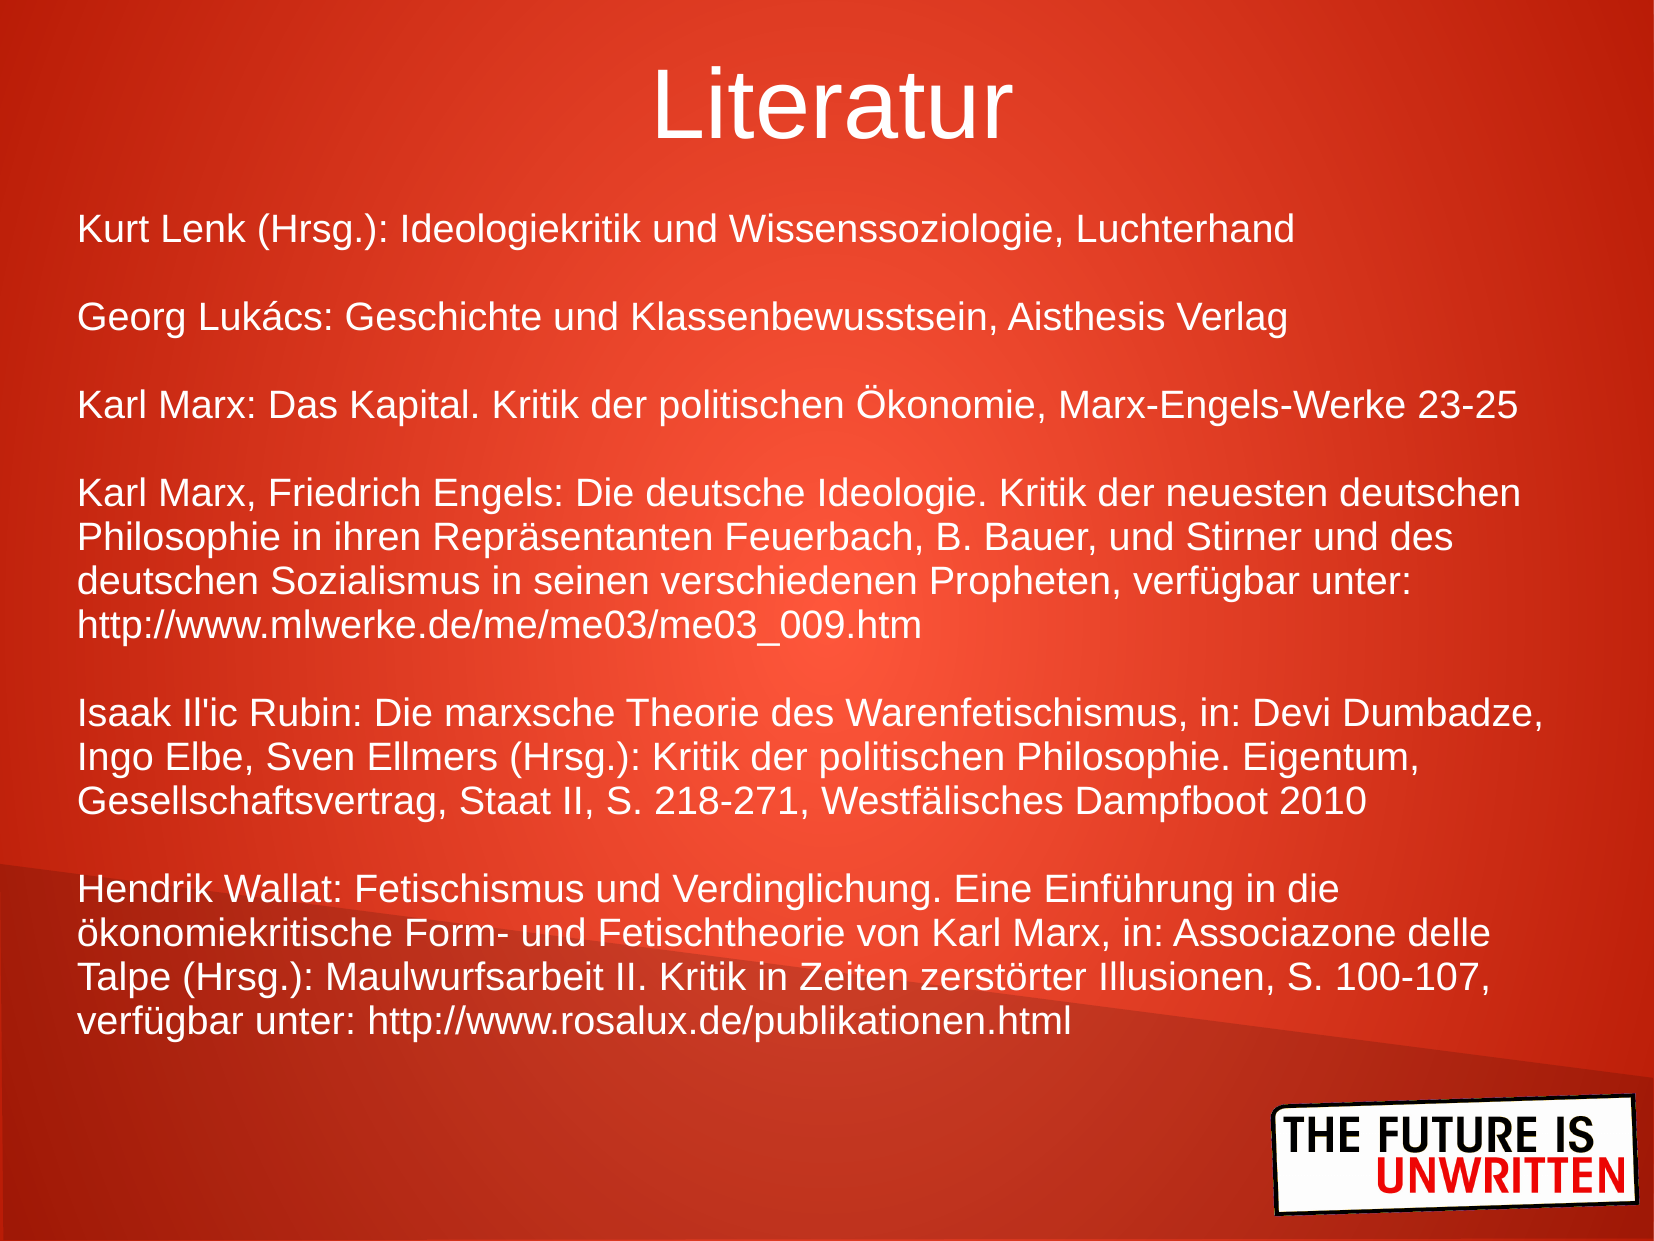

# Literatur
Kurt Lenk (Hrsg.): Ideologiekritik und Wissenssoziologie, Luchterhand
Georg Lukács: Geschichte und Klassenbewusstsein, Aisthesis Verlag
Karl Marx: Das Kapital. Kritik der politischen Ökonomie, Marx-Engels-Werke 23-25
Karl Marx, Friedrich Engels: Die deutsche Ideologie. Kritik der neuesten deutschen Philosophie in ihren Repräsentanten Feuerbach, B. Bauer, und Stirner und des deutschen Sozialismus in seinen verschiedenen Propheten, verfügbar unter: http://www.mlwerke.de/me/me03/me03_009.htm
Isaak Il'ic Rubin: Die marxsche Theorie des Warenfetischismus, in: Devi Dumbadze, Ingo Elbe, Sven Ellmers (Hrsg.): Kritik der politischen Philosophie. Eigentum, Gesellschaftsvertrag, Staat II, S. 218-271, Westfälisches Dampfboot 2010
Hendrik Wallat: Fetischismus und Verdinglichung. Eine Einführung in die ökonomiekritische Form- und Fetischtheorie von Karl Marx, in: Associazone delle Talpe (Hrsg.): Maulwurfsarbeit II. Kritik in Zeiten zerstörter Illusionen, S. 100-107, verfügbar unter: http://www.rosalux.de/publikationen.html